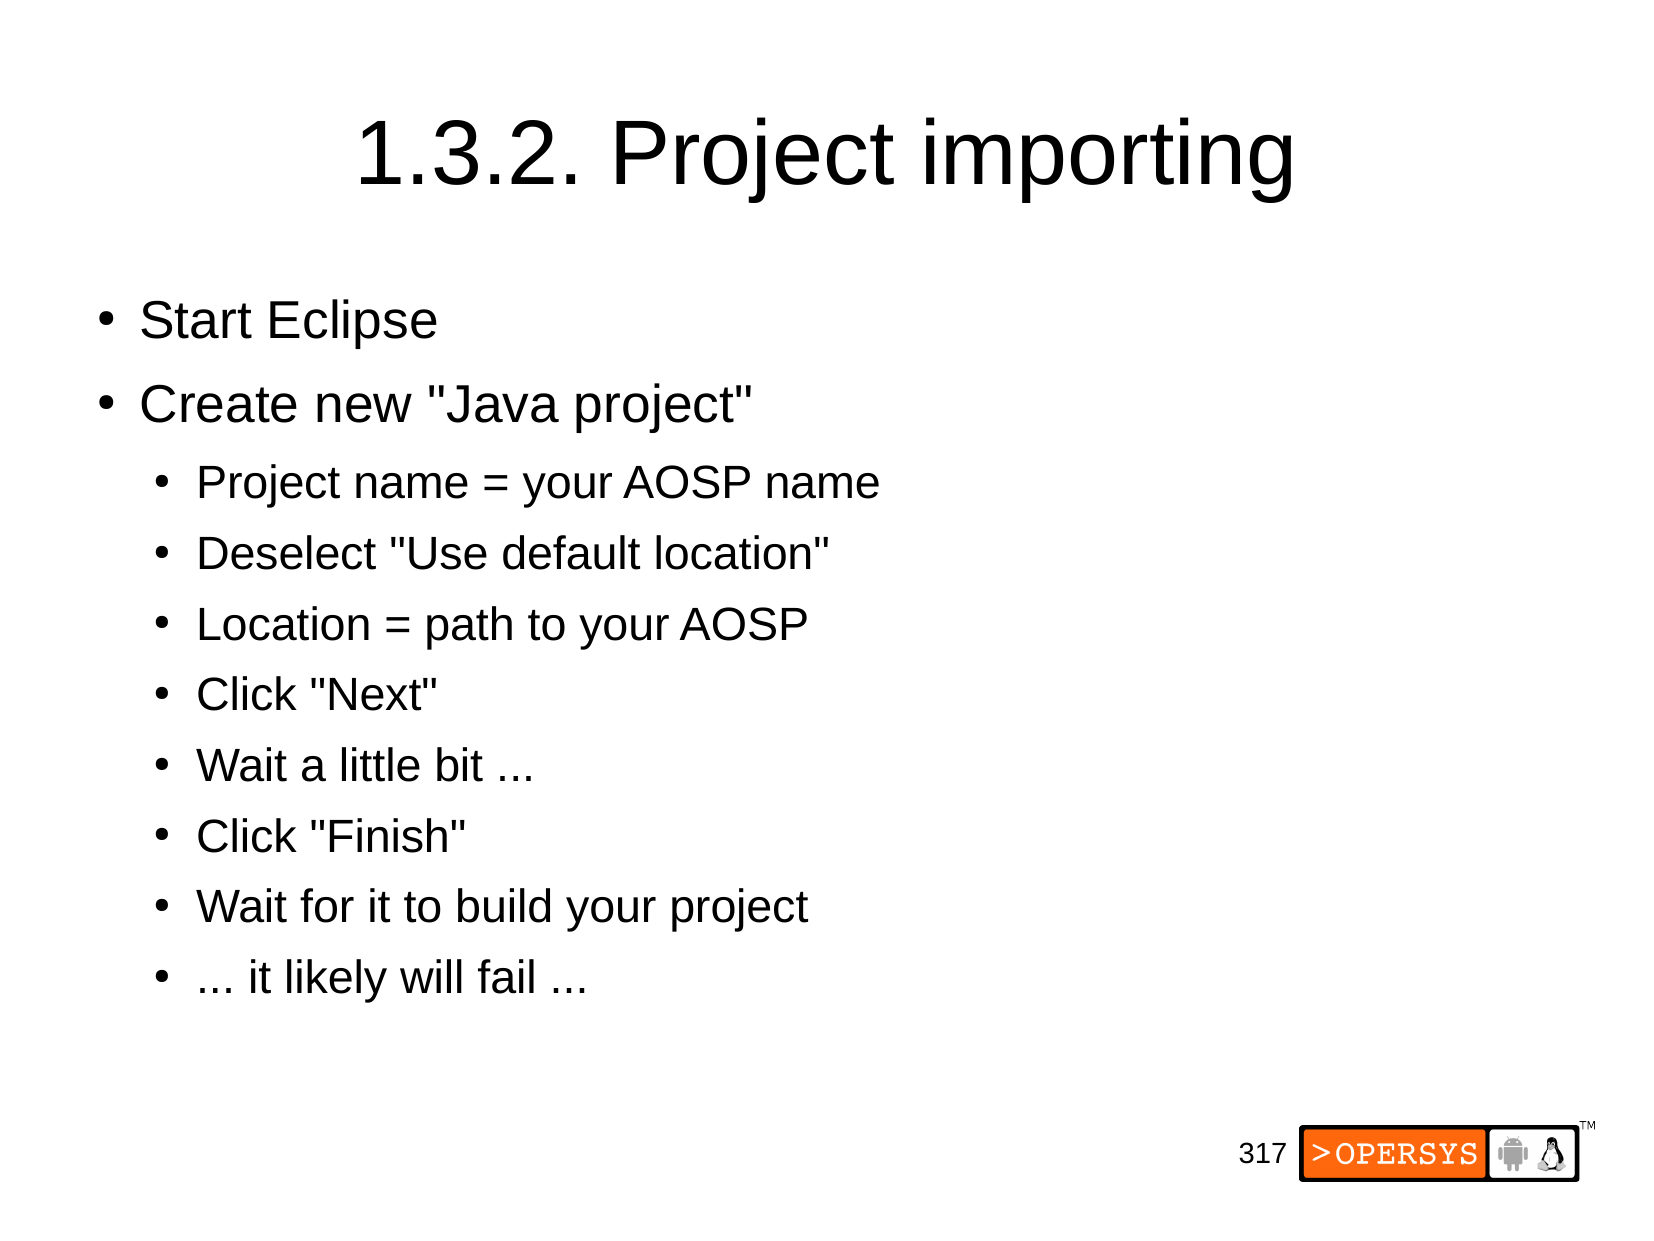

# 1.3.2. Project importing
Start Eclipse
Create new "Java project"
Project name = your AOSP name
Deselect "Use default location"
Location = path to your AOSP
Click "Next"
Wait a little bit ...
Click "Finish"
Wait for it to build your project
... it likely will fail ...